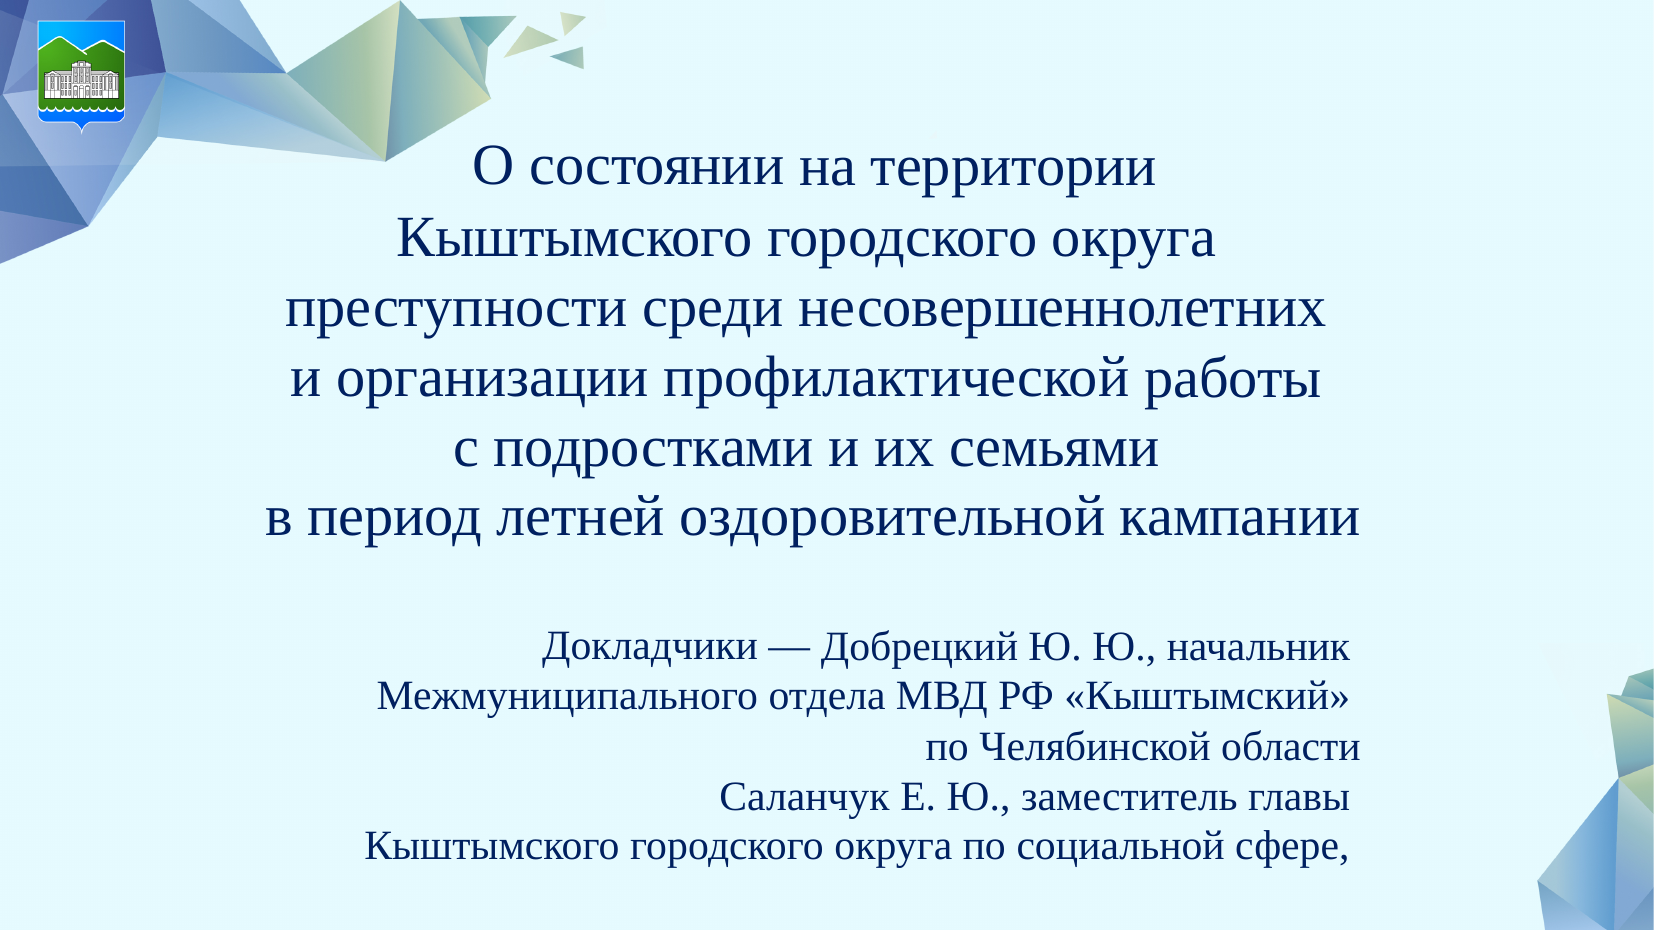

# О состоянии на территории
Кыштымского городского округа
преступности среди несовершеннолетних
и организации профилактической работы
с подростками и их семьями
в период летней оздоровительной кампании
 Докладчики — Добрецкий Ю. Ю., начальник
Межмуниципального отдела МВД РФ «Кыштымский»
по Челябинской области
Саланчук Е. Ю., заместитель главы
Кыштымского городского округа по социальной сфере,